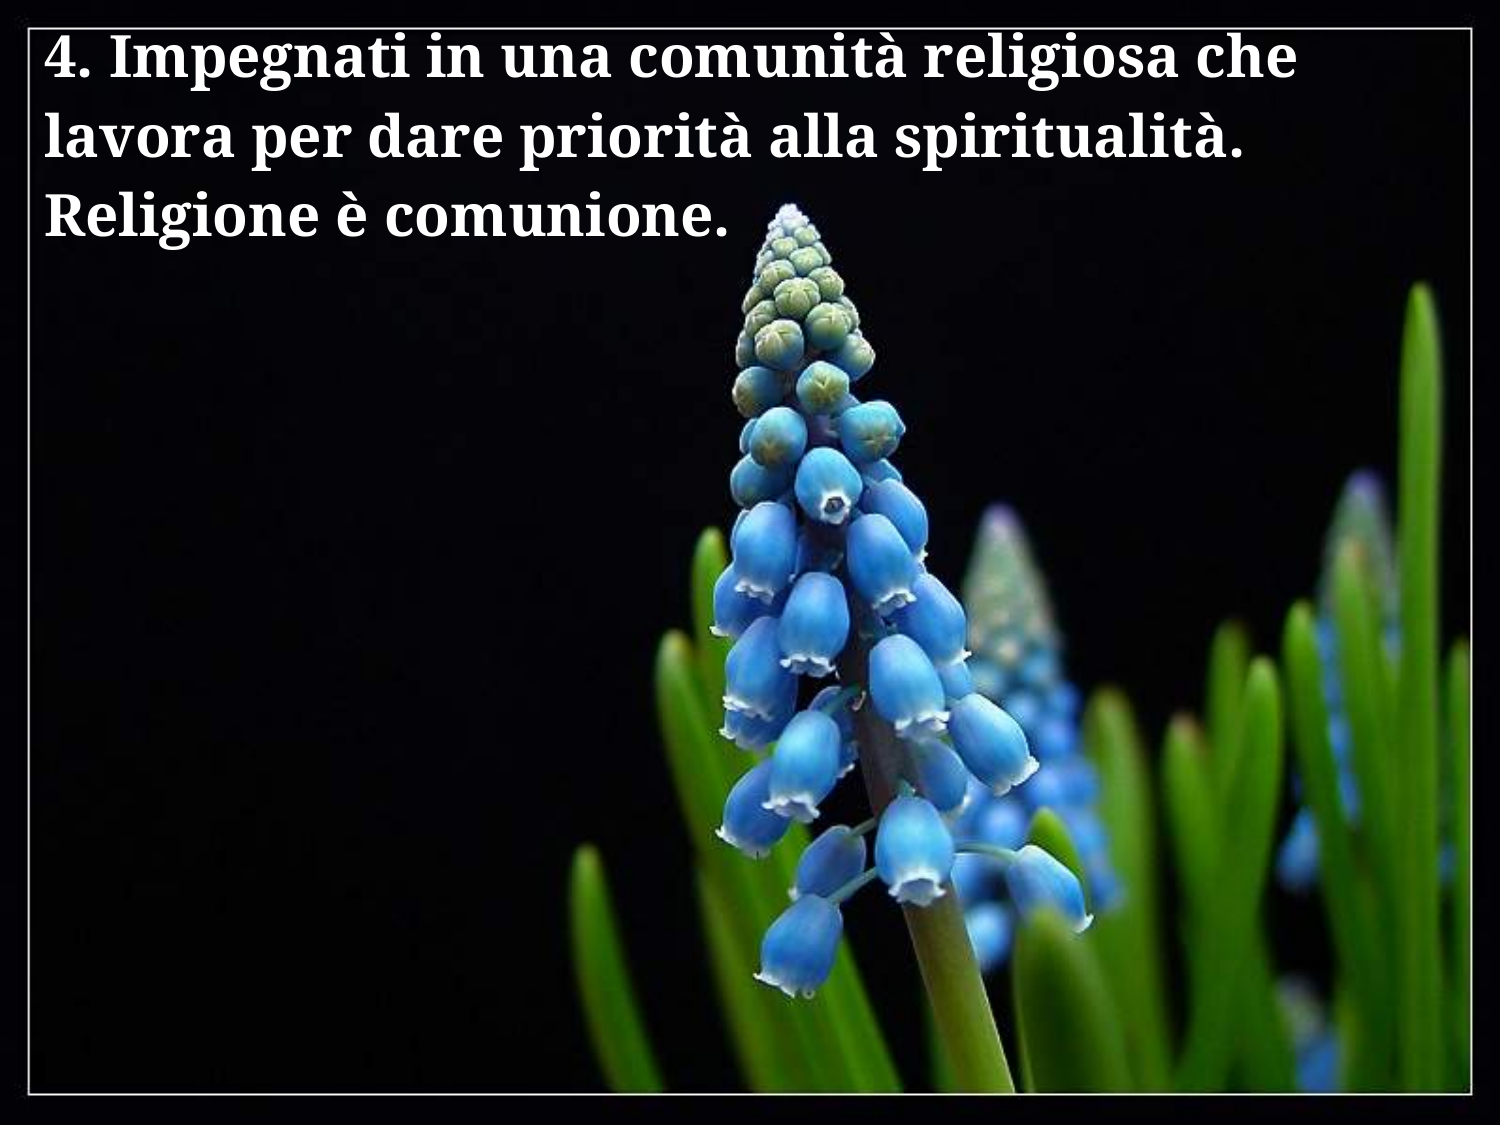

4. Impegnati in una comunità religiosa che lavora per dare priorità alla spiritualità. Religione è comunione.